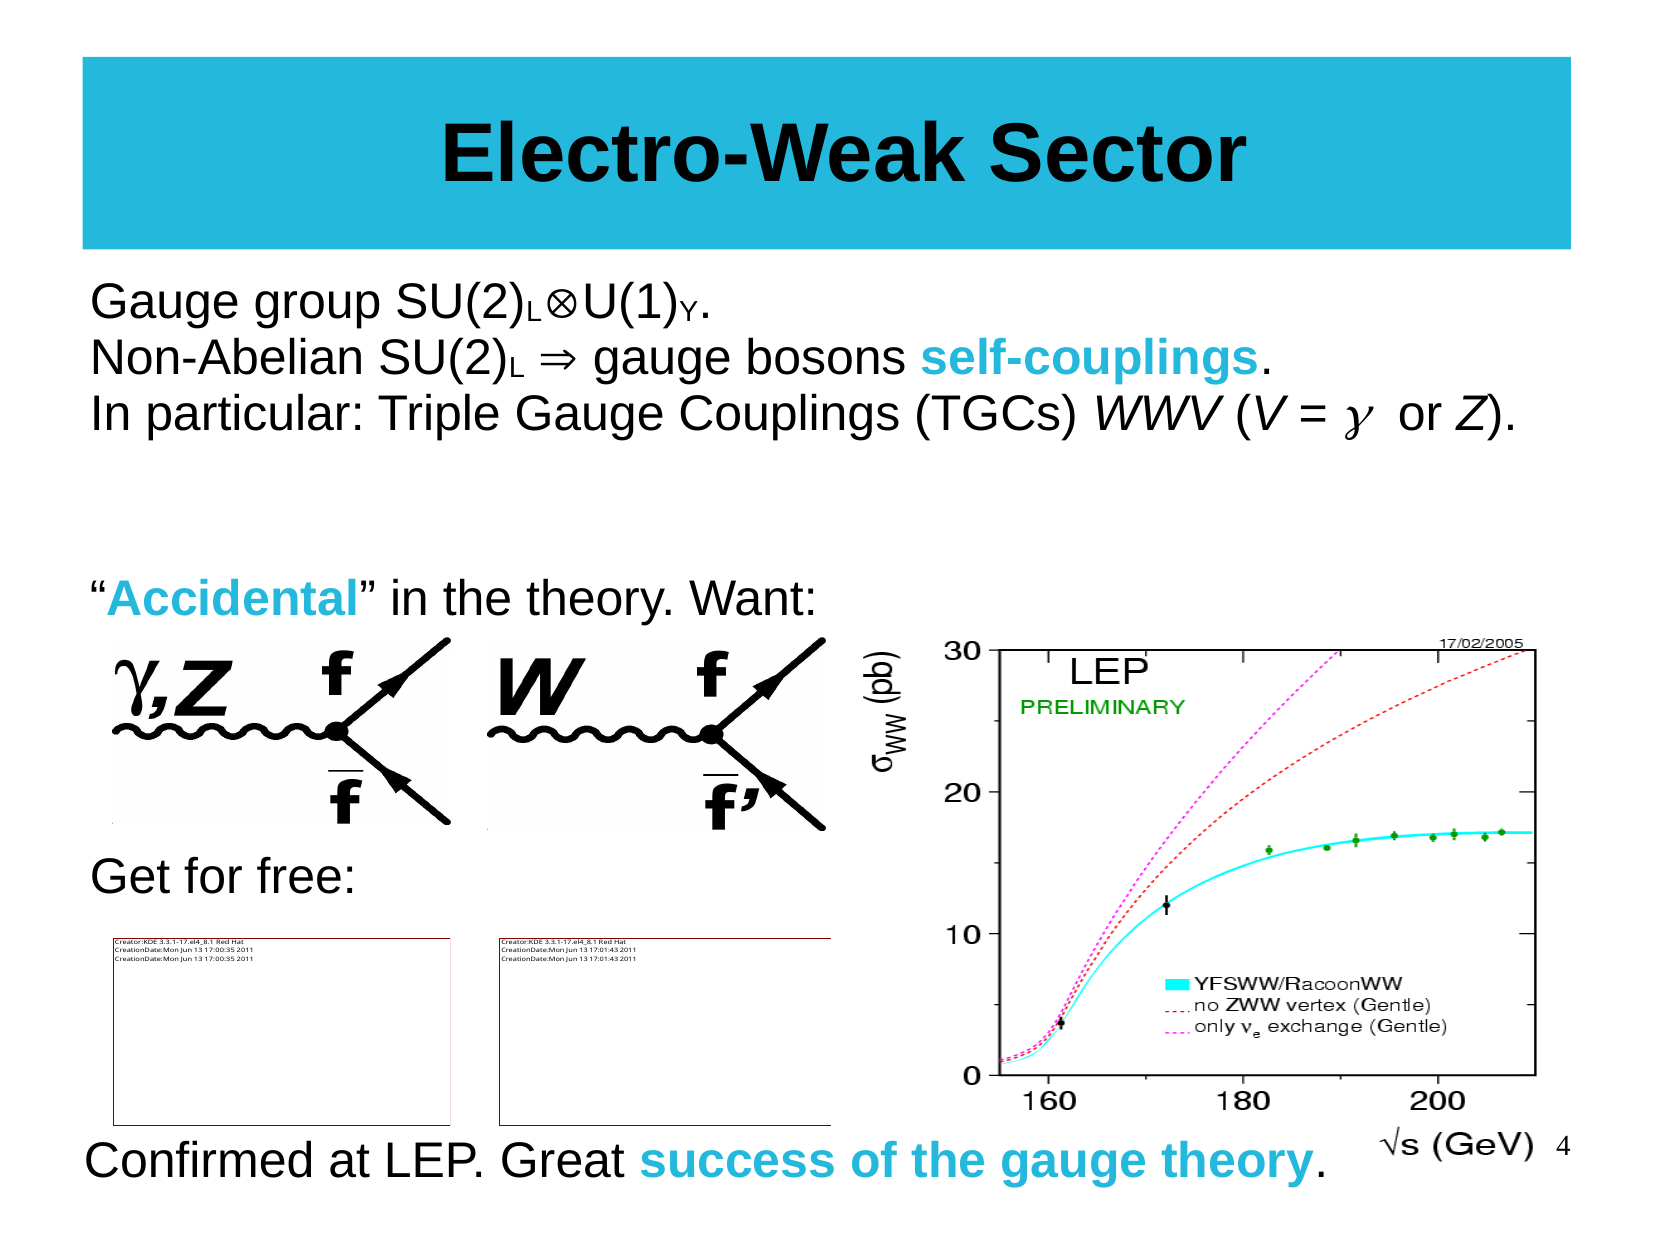

# Electro-Weak Sector
Gauge group SU(2)LÄU(1)Y.
Non-Abelian SU(2)L Þ gauge bosons self-couplings.
In particular: Triple Gauge Couplings (TGCs) WWV (V = g or Z).
“Accidental” in the theory. Want:
Get for free:
Confirmed at LEP. Great success of the gauge theory.
4